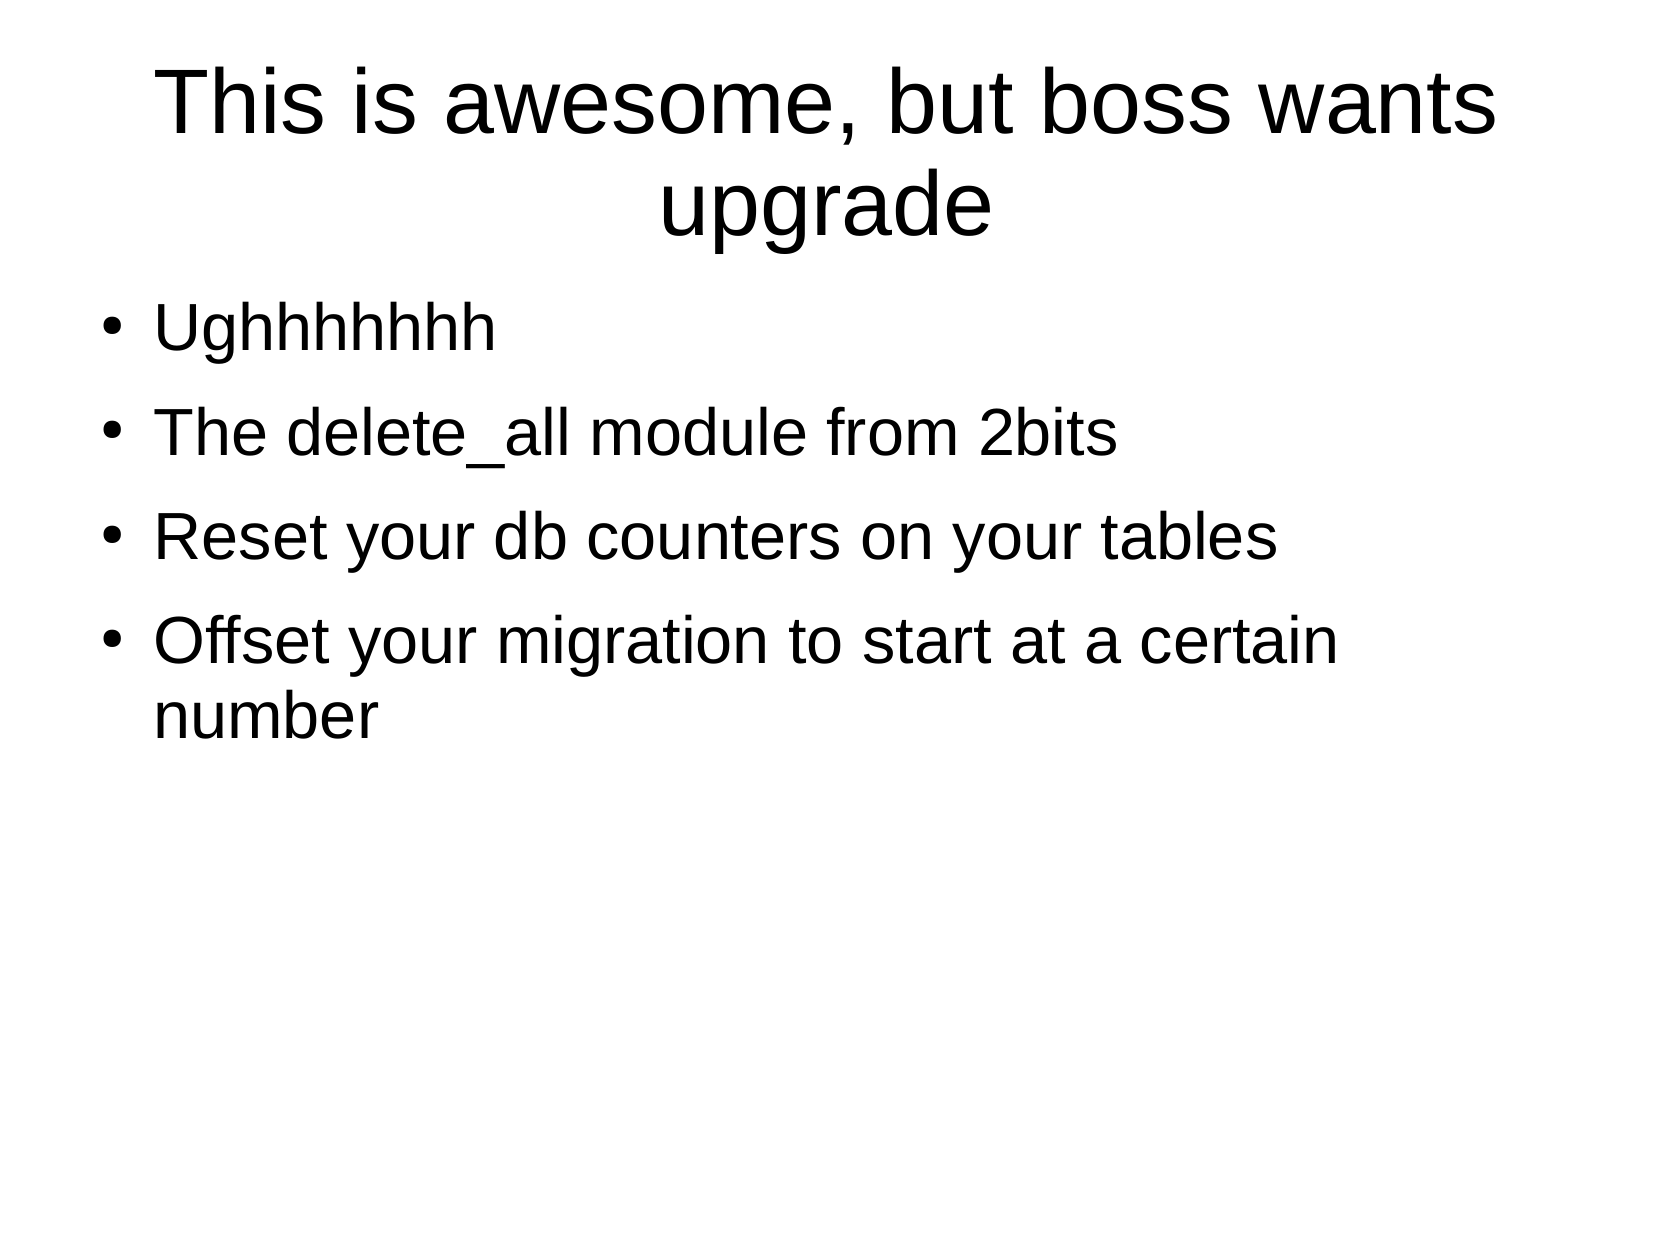

# This is awesome, but boss wants upgrade
Ughhhhhhh
The delete_all module from 2bits
Reset your db counters on your tables
Offset your migration to start at a certain number